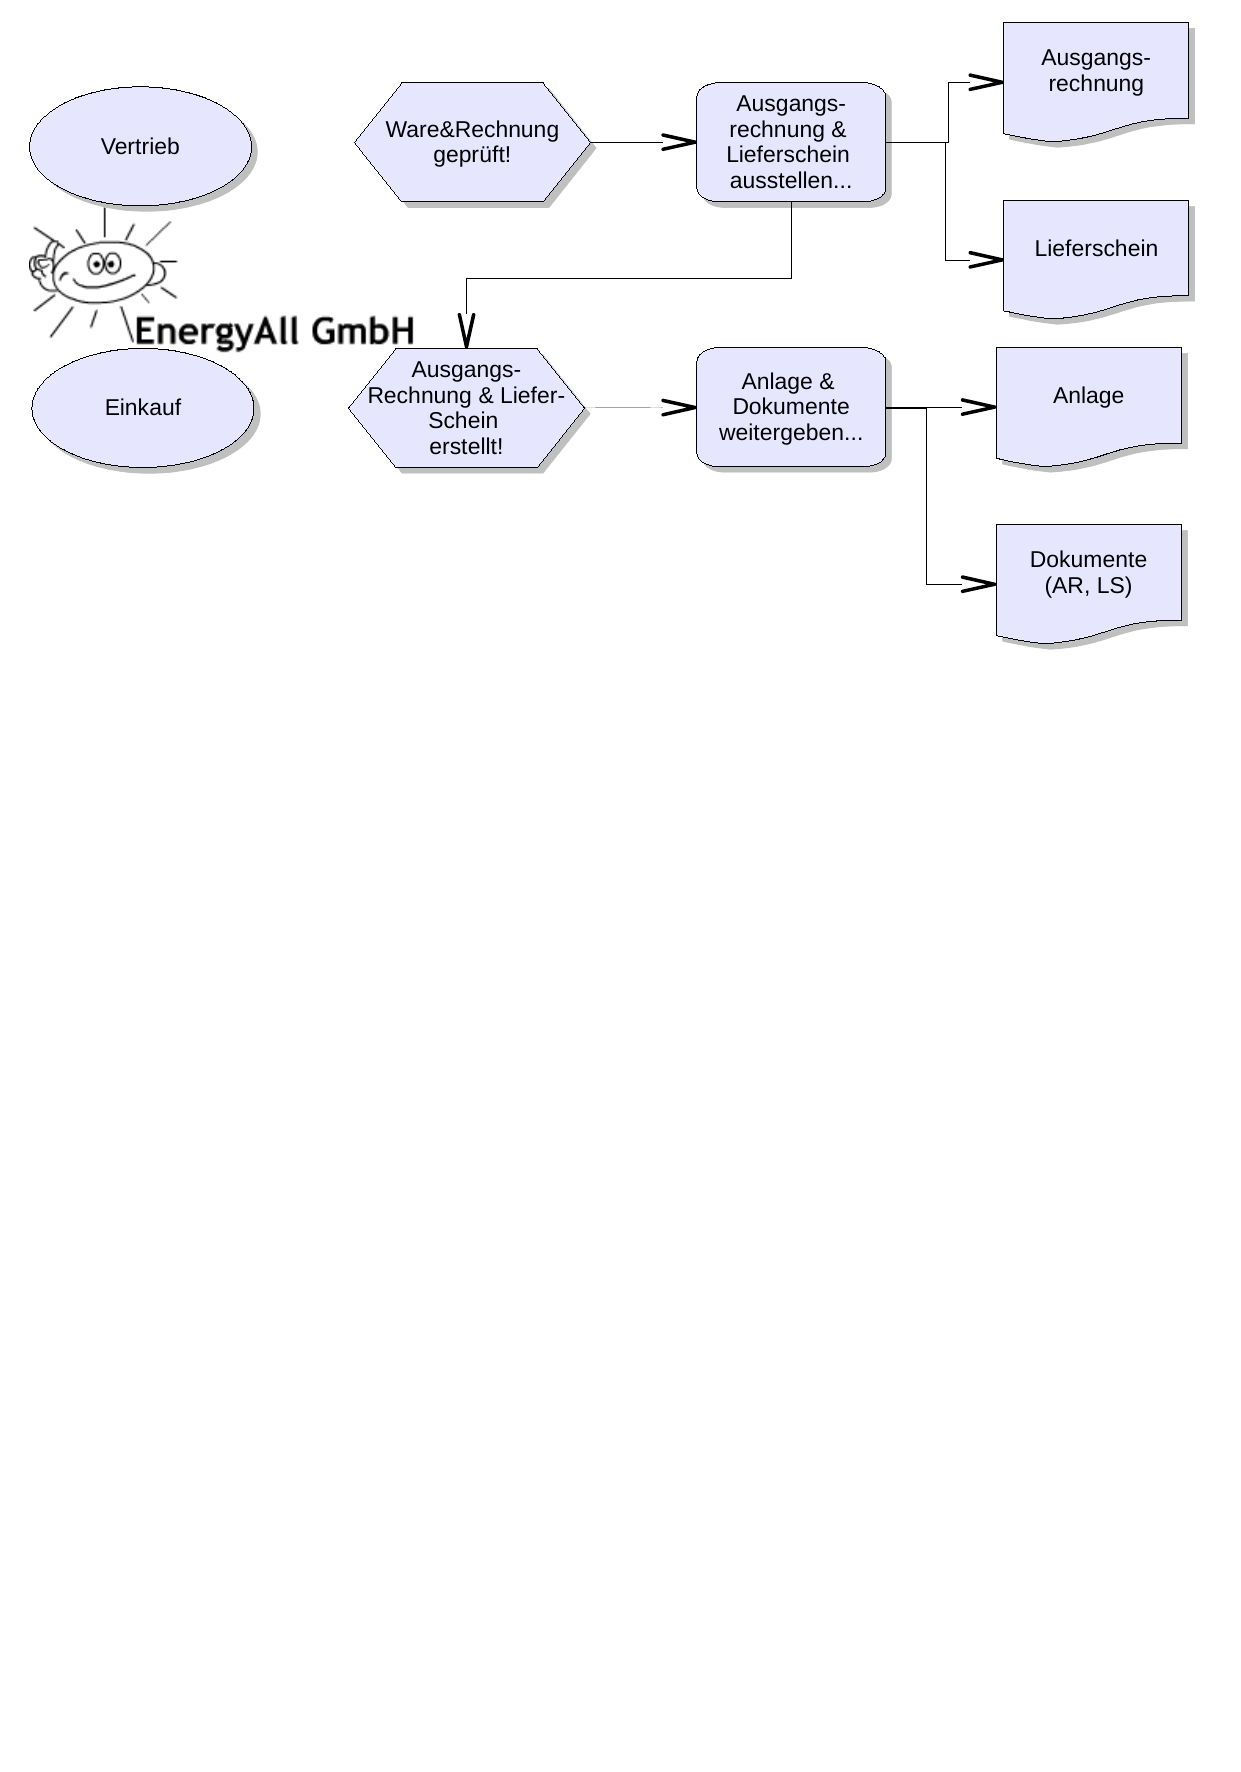

Ausgangs-
rechnung
Ausgangs-
rechnung
Ware&Rechnung
geprüft!
Ausgangs-
rechnung &
Lieferschein
ausstellen...
Vertrieb
Lieferschein
Anlage &
Dokumente
weitergeben...
Anlage
Einkauf
Ausgangs-
Rechnung & Liefer-
Schein
erstellt!
Dokumente
(AR, LS)